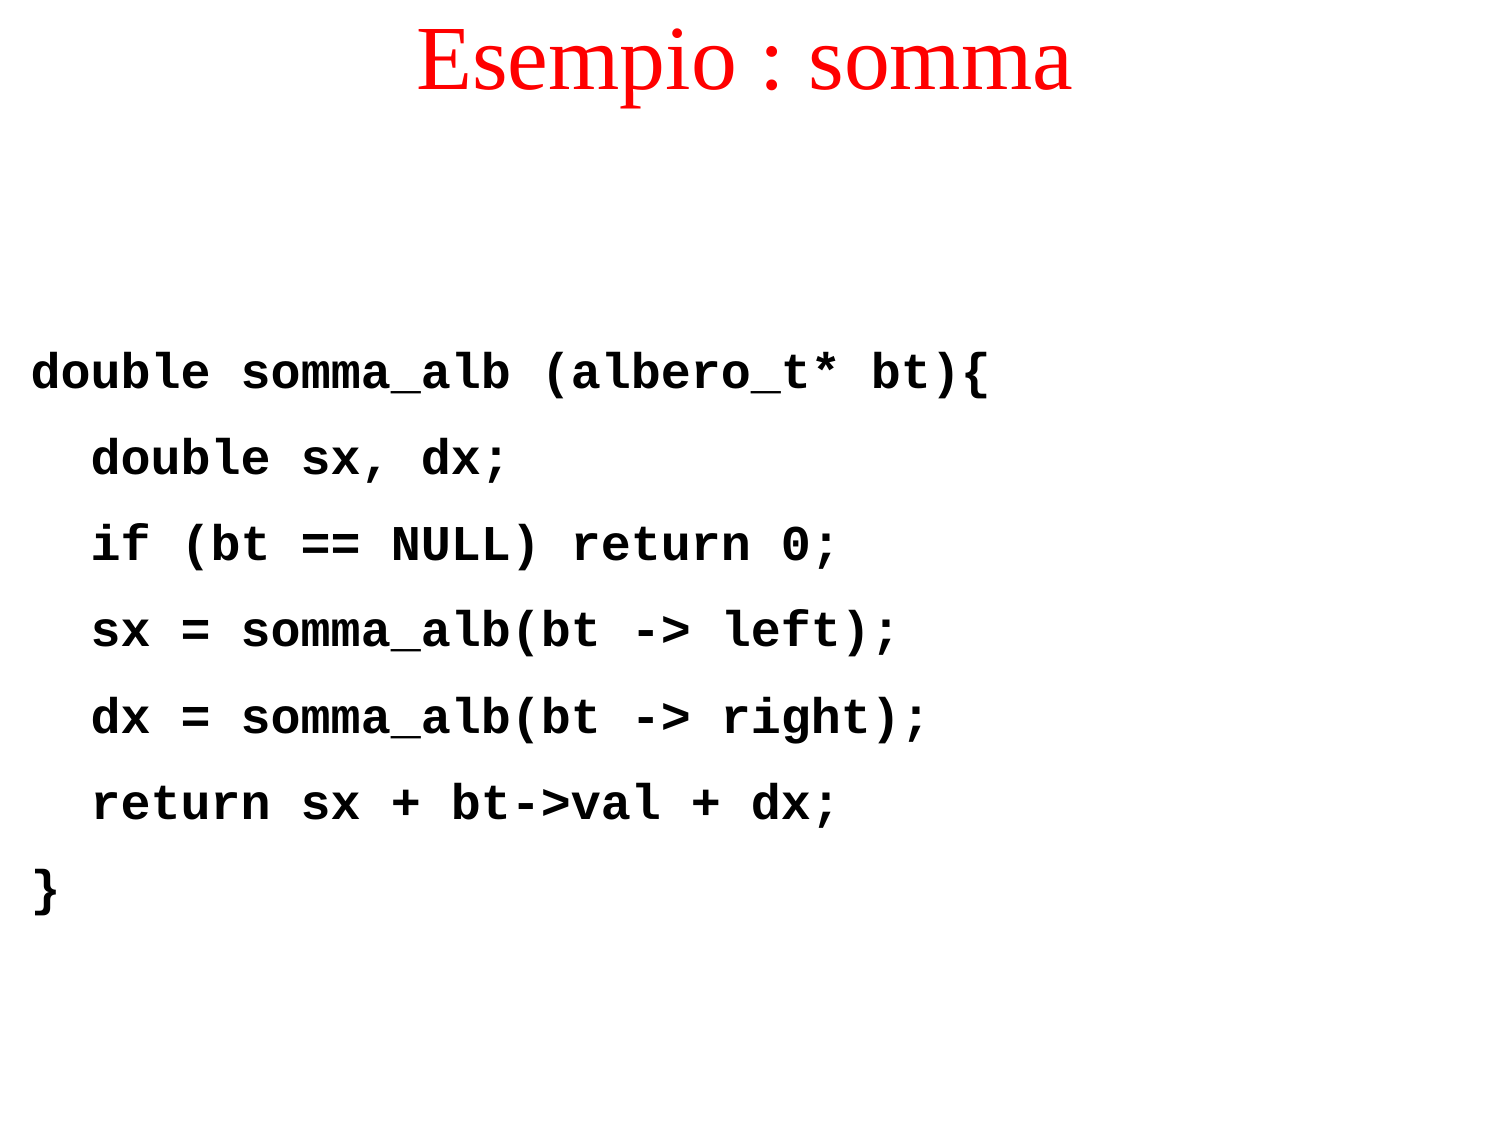

# Esempio : somma
double somma_alb (albero_t* bt){
 double sx, dx;
 if (bt == NULL) return 0;
 sx = somma_alb(bt -> left);
 dx = somma_alb(bt -> right);
 return sx + bt->val + dx;
}